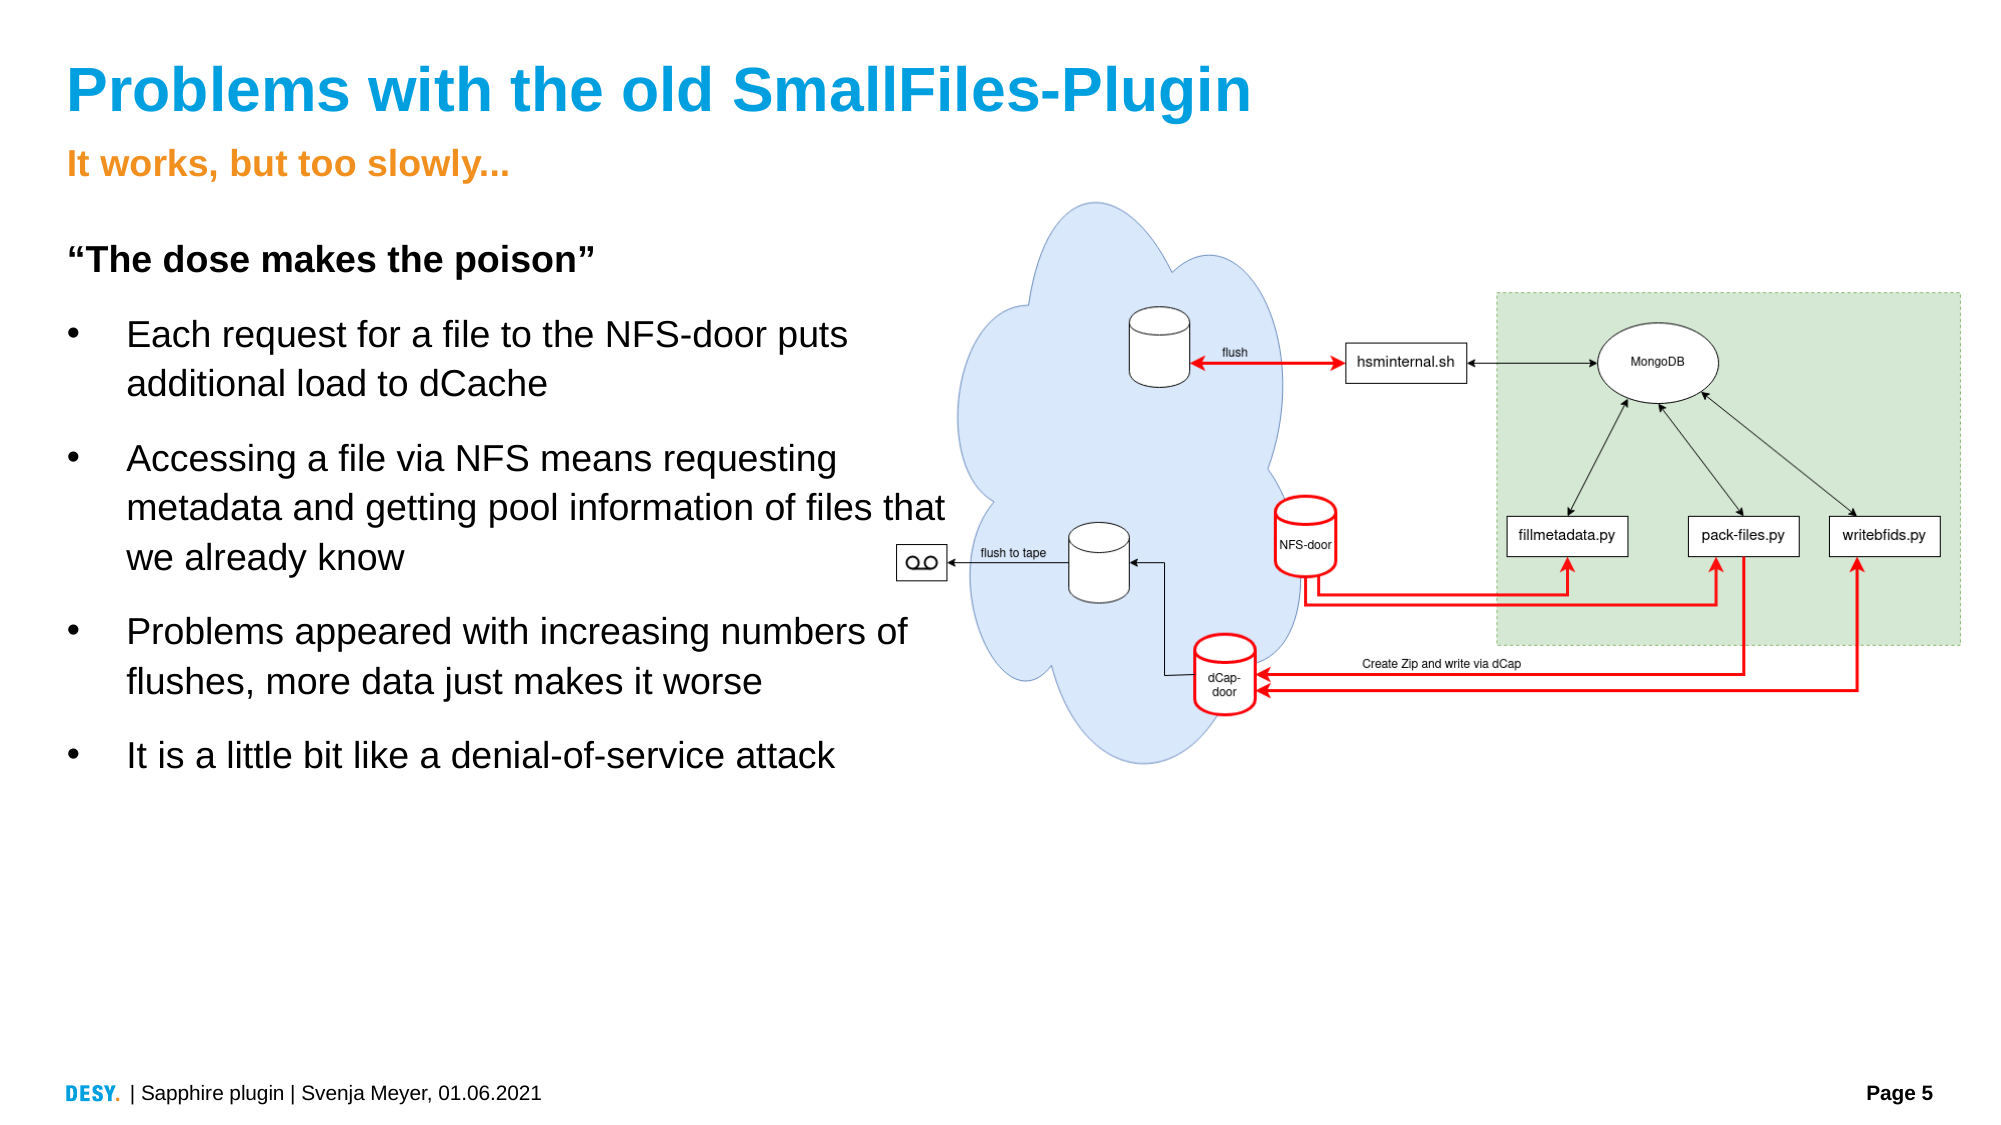

# Problems with the old SmallFiles-Plugin
It works, but too slowly...
“The dose makes the poison”
Each request for a file to the NFS-door puts additional load to dCache
Accessing a file via NFS means requesting metadata and getting pool information of files that we already know
Problems appeared with increasing numbers of flushes, more data just makes it worse
It is a little bit like a denial-of-service attack
| Sapphire plugin | Svenja Meyer, 01.06.2021